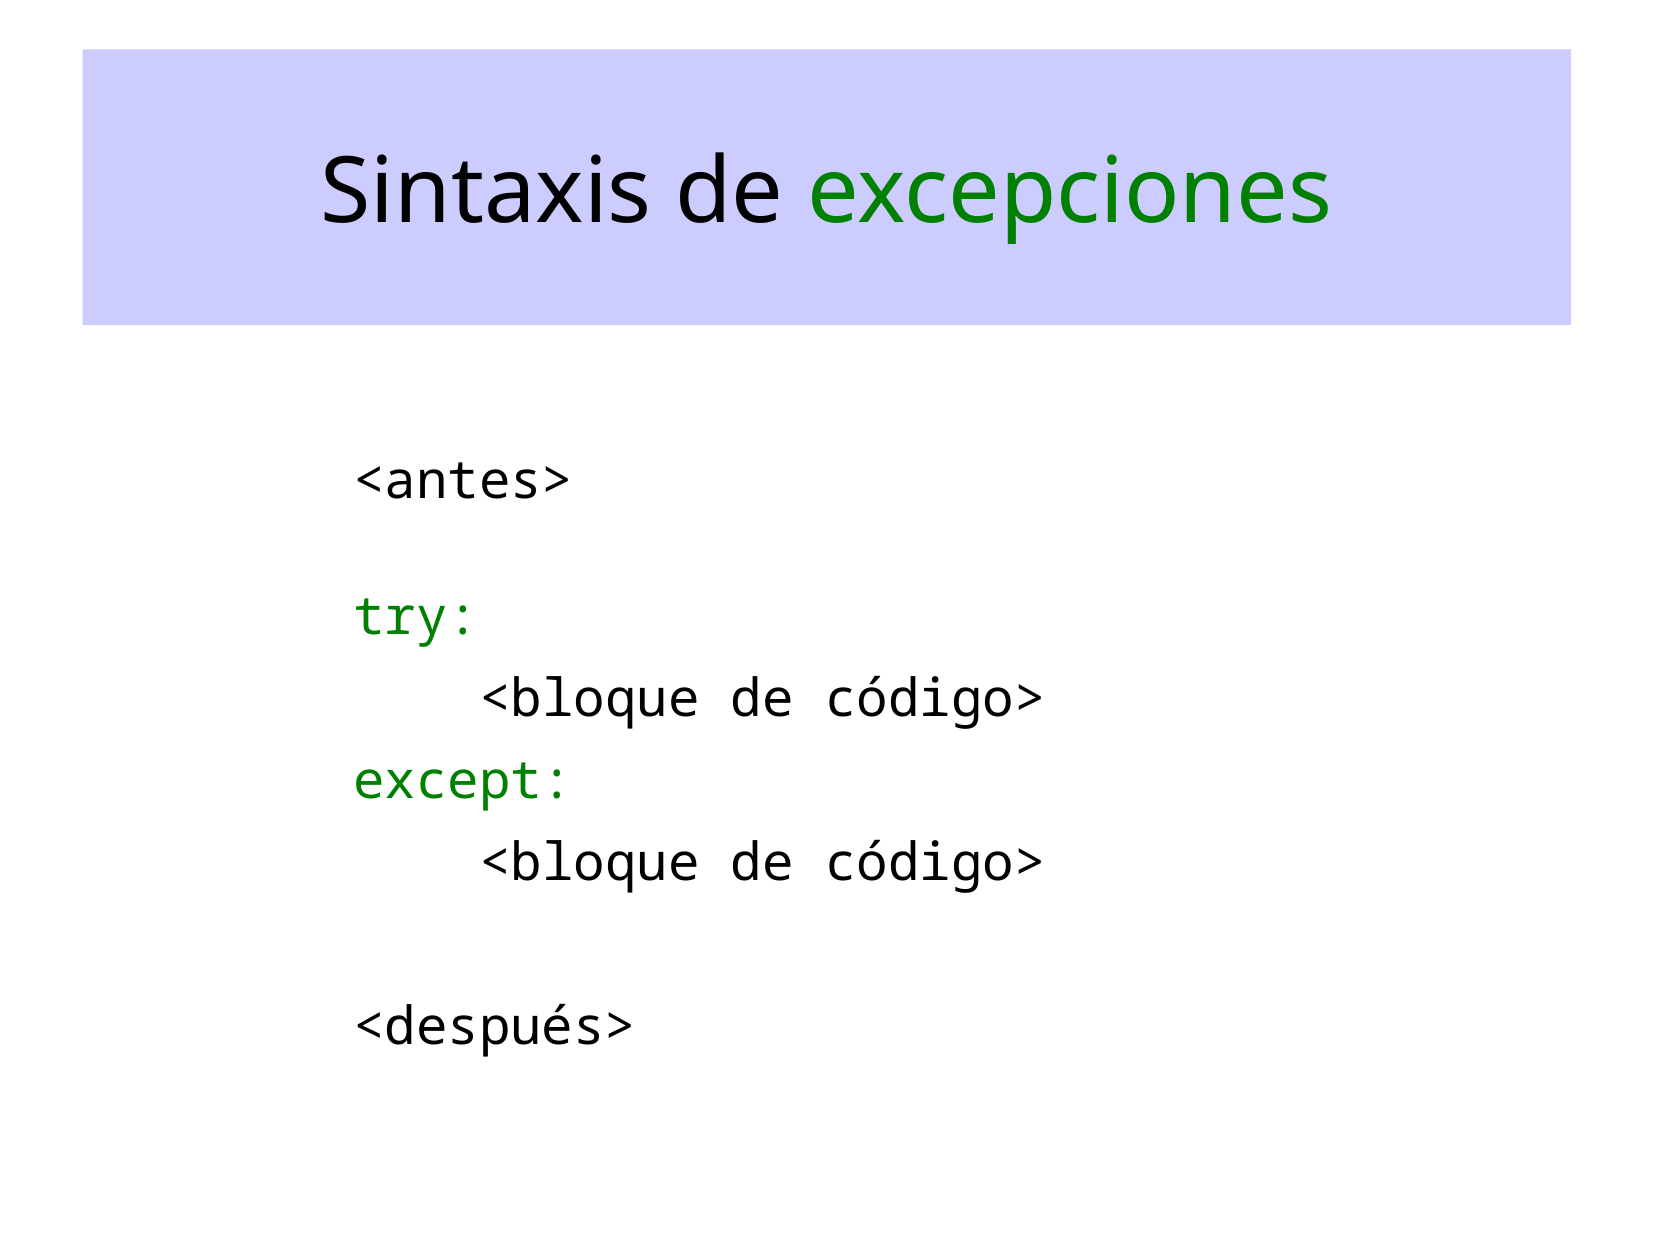

# Sintaxis de excepciones
<antes>
try:
 <bloque de código>
except:
 <bloque de código>
<después>